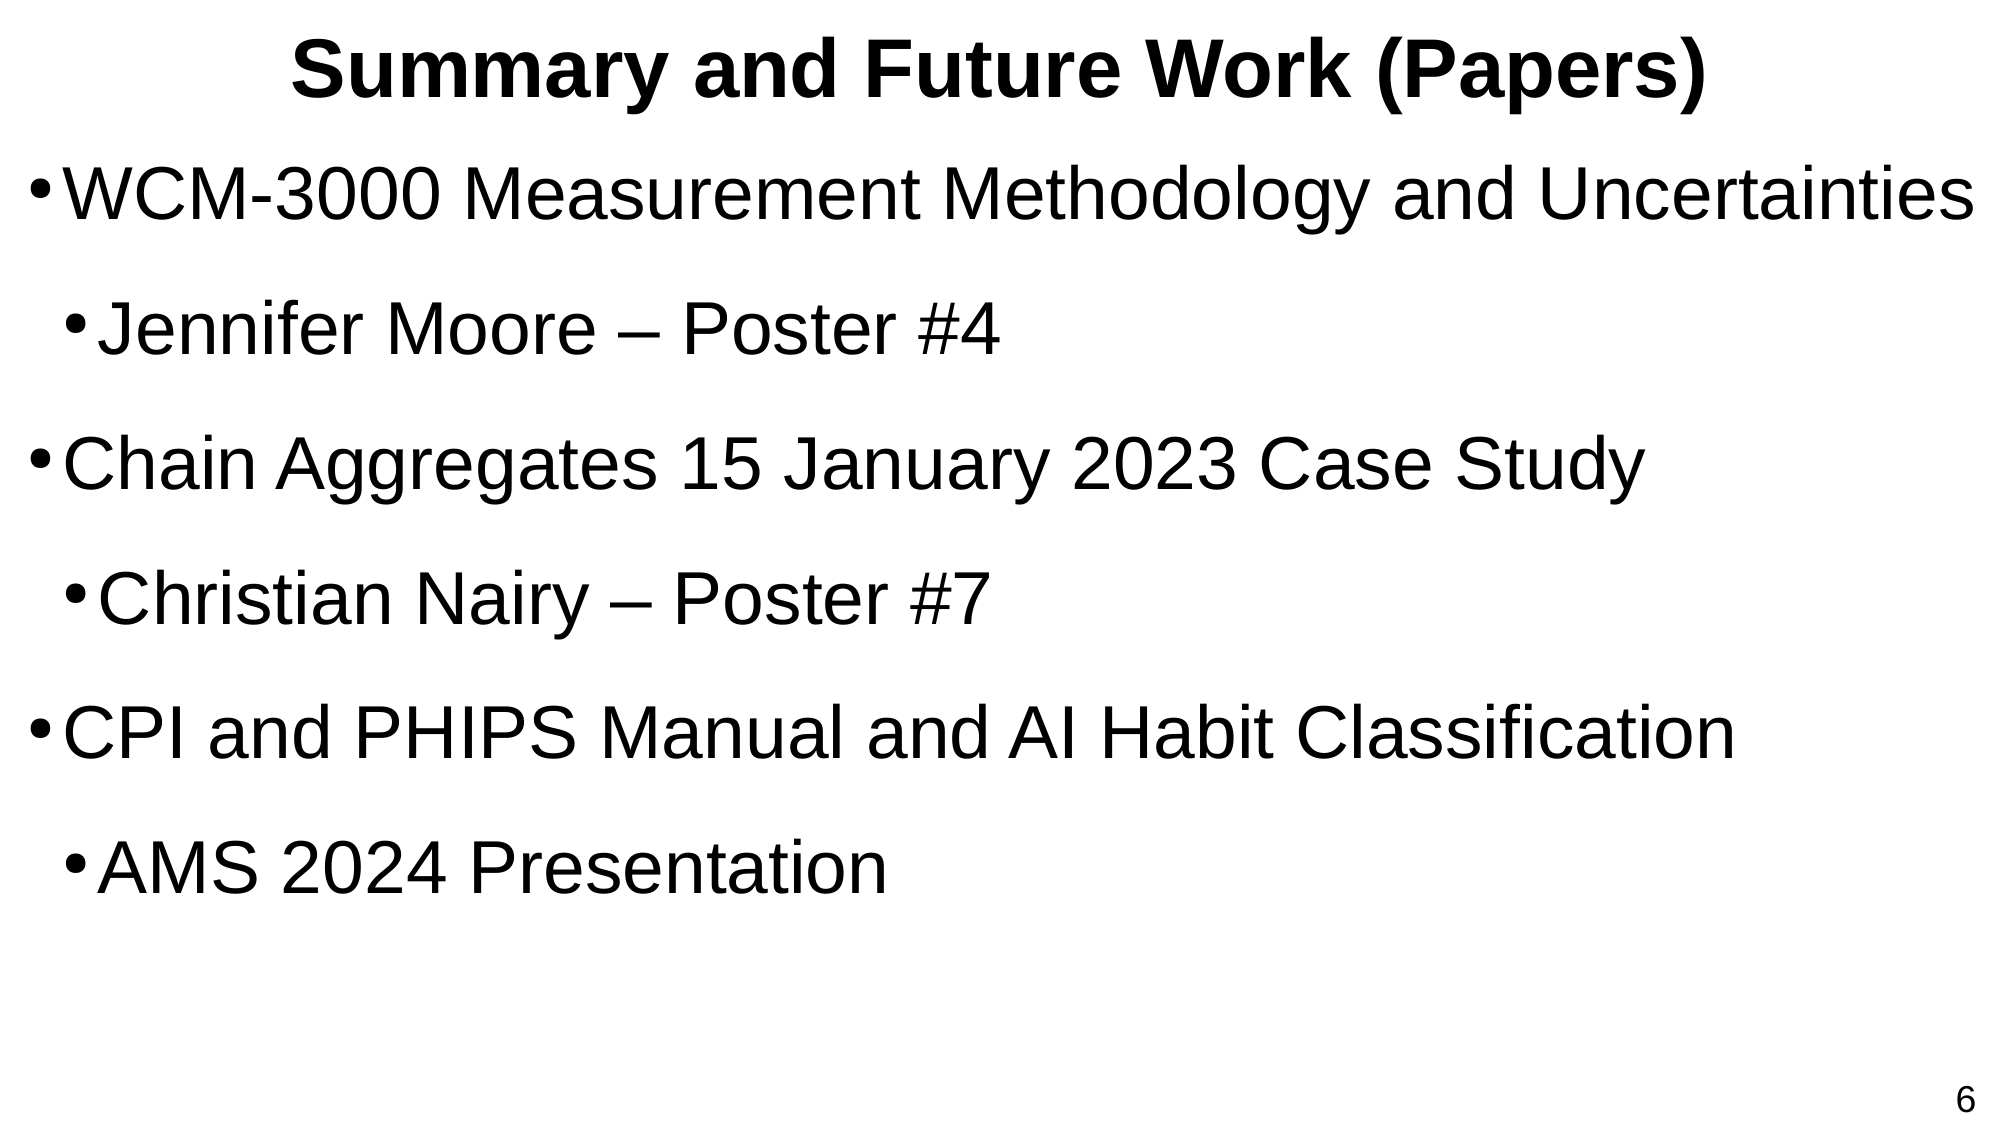

Summary and Future Work (Papers)
WCM-3000 Measurement Methodology and Uncertainties
Jennifer Moore – Poster #4
Chain Aggregates 15 January 2023 Case Study
Christian Nairy – Poster #7
CPI and PHIPS Manual and AI Habit Classification
AMS 2024 Presentation